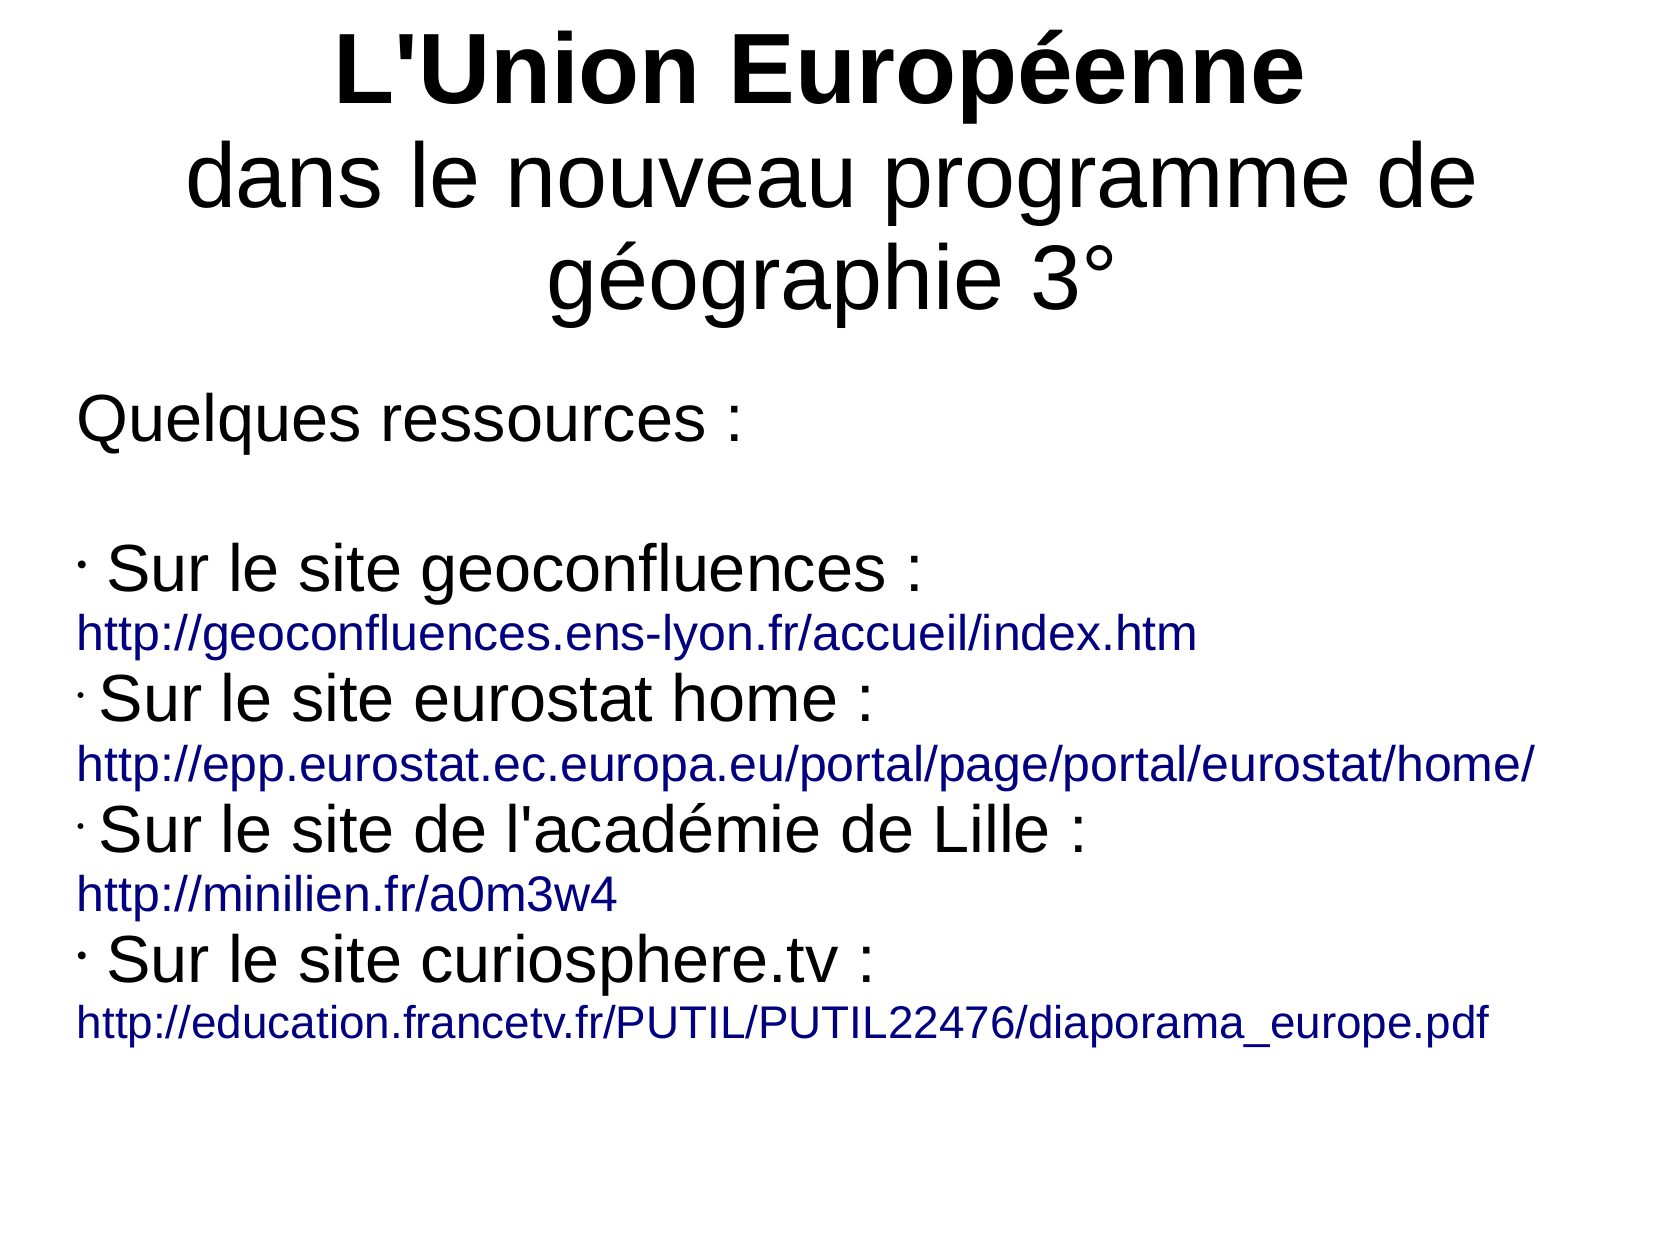

# L'Union Européenne dans le nouveau programme de géographie 3°
Quelques ressources :
 Sur le site geoconfluences :
http://geoconfluences.ens-lyon.fr/accueil/index.htm
 Sur le site eurostat home :
http://epp.eurostat.ec.europa.eu/portal/page/portal/eurostat/home/
 Sur le site de l'académie de Lille :
http://minilien.fr/a0m3w4
 Sur le site curiosphere.tv :
http://education.francetv.fr/PUTIL/PUTIL22476/diaporama_europe.pdf